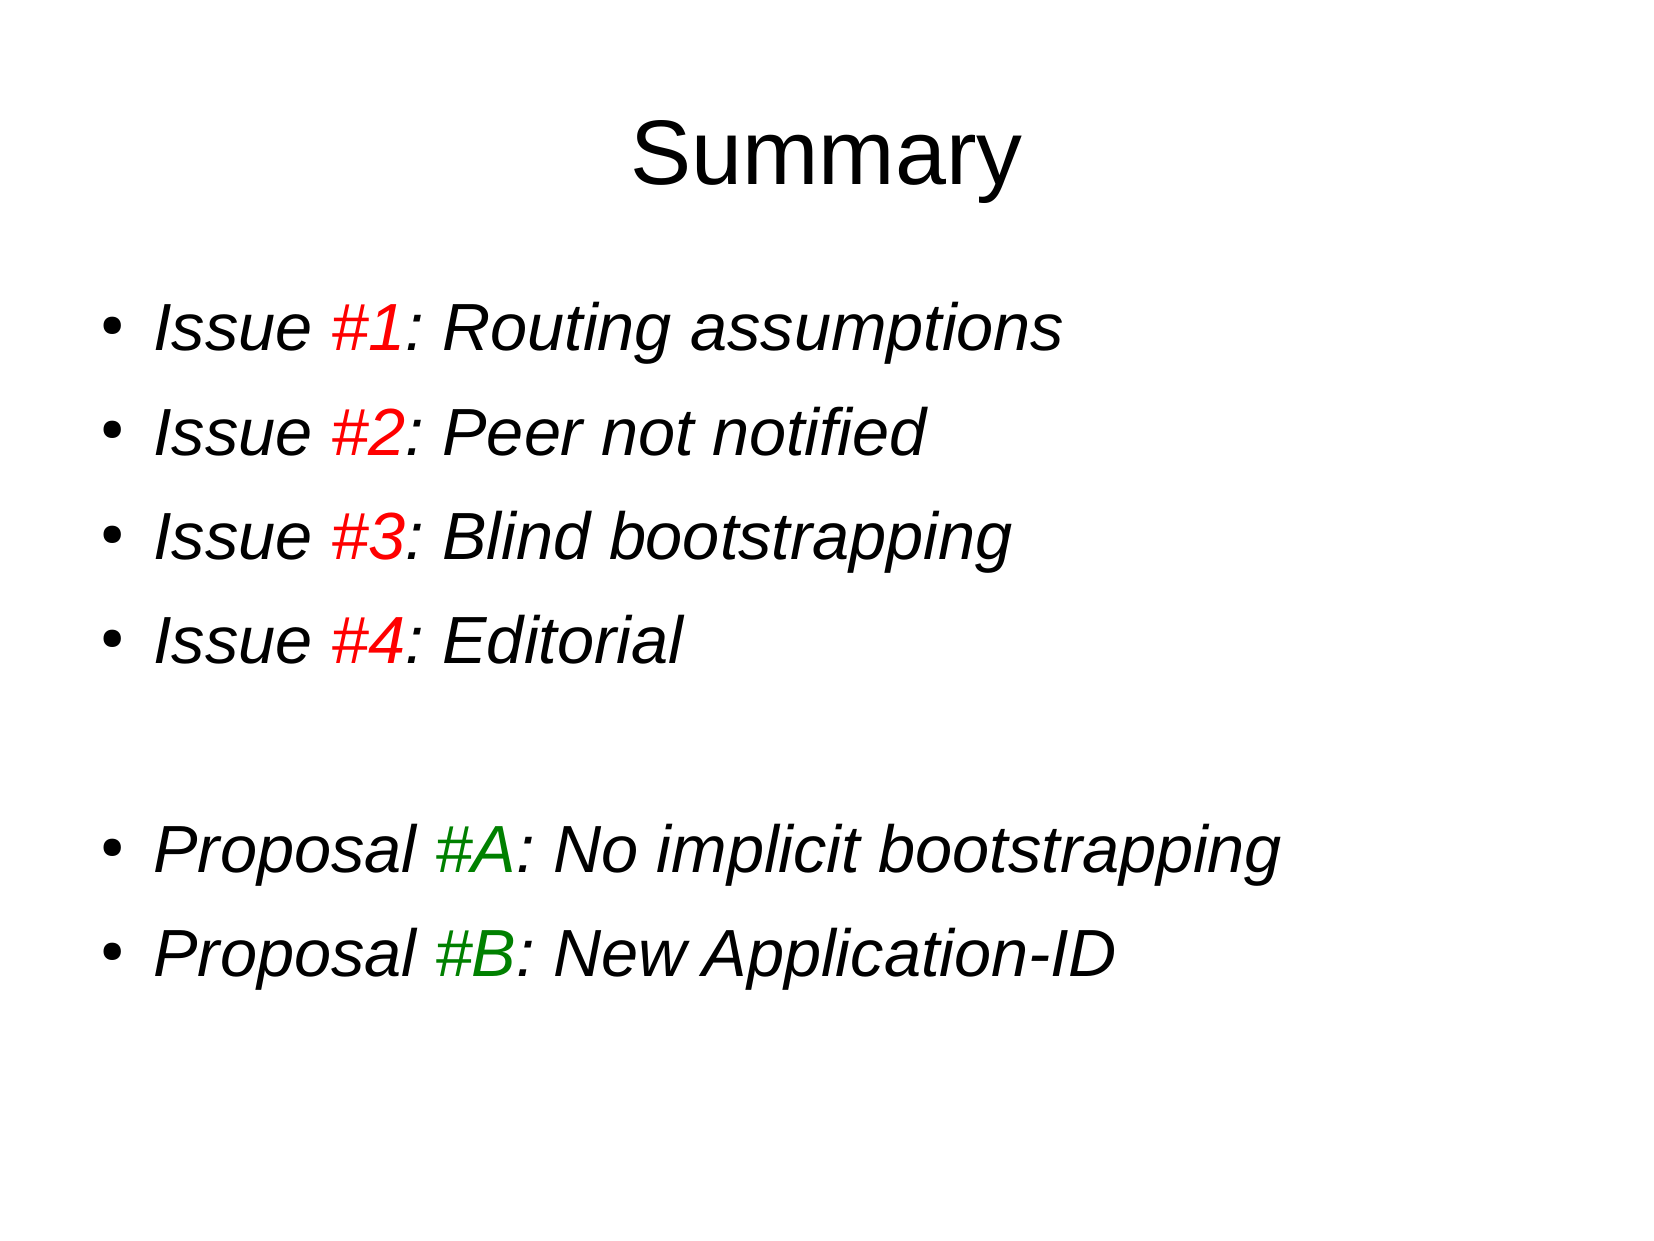

# Summary
Issue #1: Routing assumptions
Issue #2: Peer not notified
Issue #3: Blind bootstrapping
Issue #4: Editorial
Proposal #A: No implicit bootstrapping
Proposal #B: New Application-ID